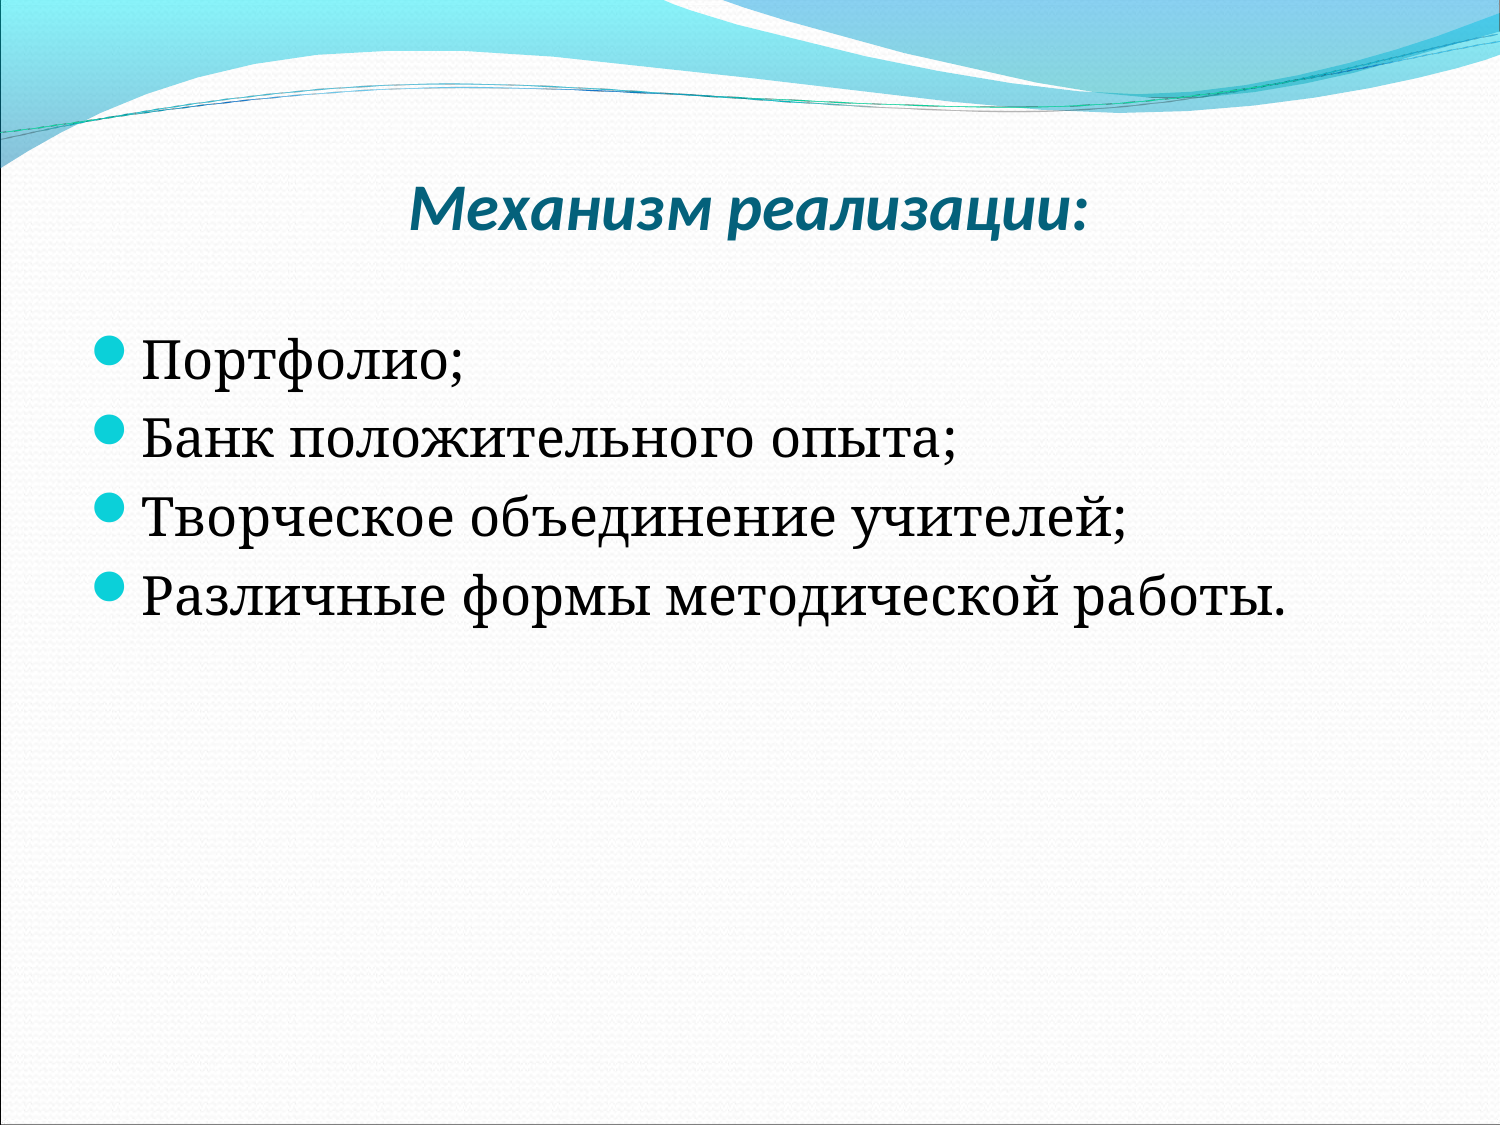

# Механизм реализации:
Портфолио;
Банк положительного опыта;
Творческое объединение учителей;
Различные формы методической работы.